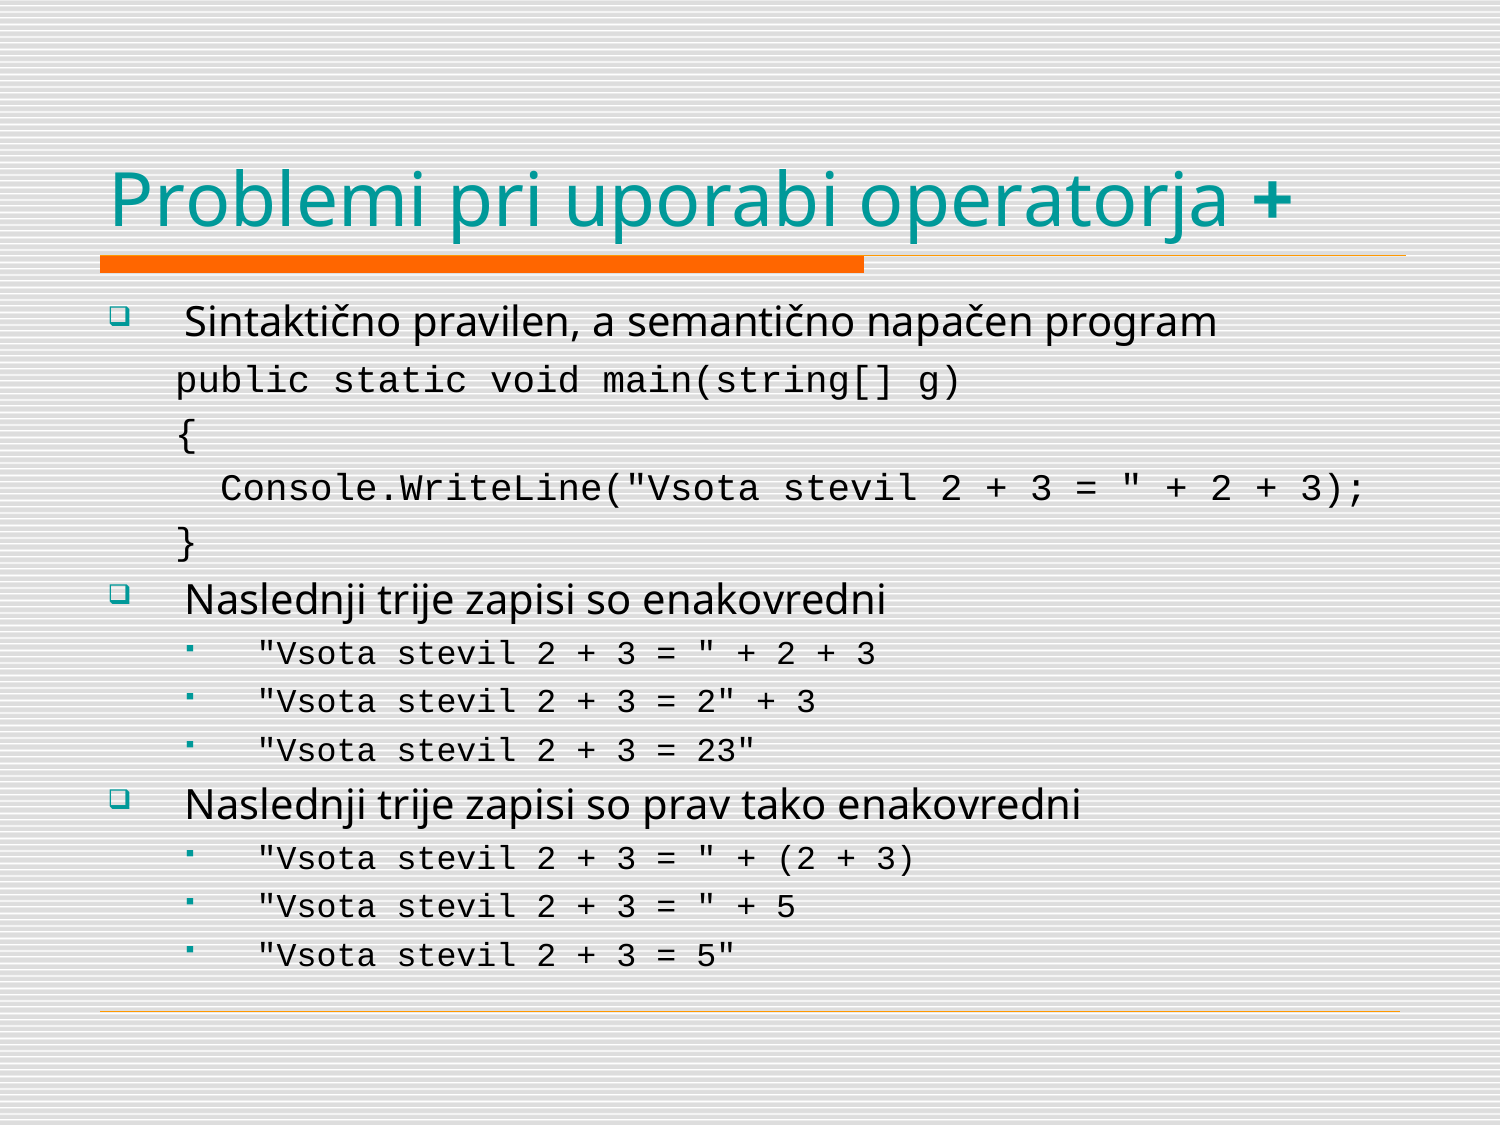

# Problemi pri uporabi operatorja +
Sintaktično pravilen, a semantično napačen program
 public static void main(string[] g)
 {
 Console.WriteLine("Vsota stevil 2 + 3 = " + 2 + 3);
 }
Naslednji trije zapisi so enakovredni
"Vsota stevil 2 + 3 = " + 2 + 3
"Vsota stevil 2 + 3 = 2" + 3
"Vsota stevil 2 + 3 = 23"
Naslednji trije zapisi so prav tako enakovredni
"Vsota stevil 2 + 3 = " + (2 + 3)
"Vsota stevil 2 + 3 = " + 5
"Vsota stevil 2 + 3 = 5"